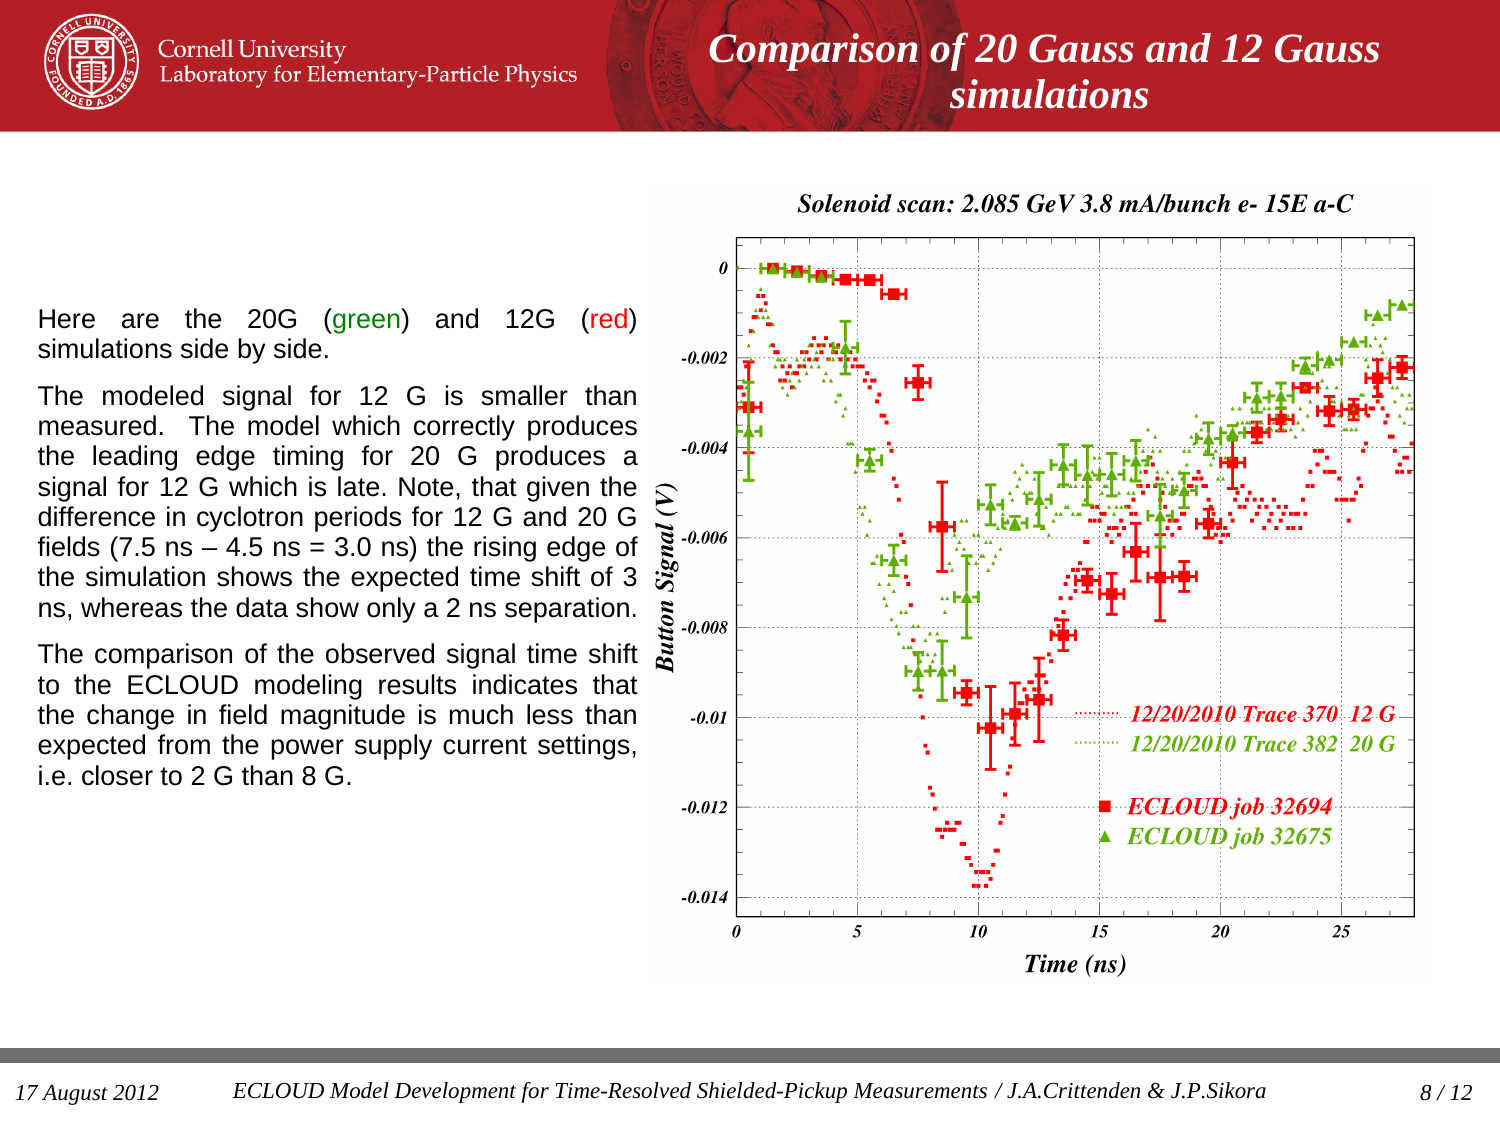

# Comparison of 20 Gauss and 12 Gauss simulations
Here are the 20G (green) and 12G (red) simulations side by side.
The modeled signal for 12 G is smaller than measured. The model which correctly produces the leading edge timing for 20 G produces a signal for 12 G which is late. Note, that given the difference in cyclotron periods for 12 G and 20 G fields (7.5 ns – 4.5 ns = 3.0 ns) the rising edge of the simulation shows the expected time shift of 3 ns, whereas the data show only a 2 ns separation.
The comparison of the observed signal time shift to the ECLOUD modeling results indicates that the change in field magnitude is much less than expected from the power supply current settings, i.e. closer to 2 G than 8 G.